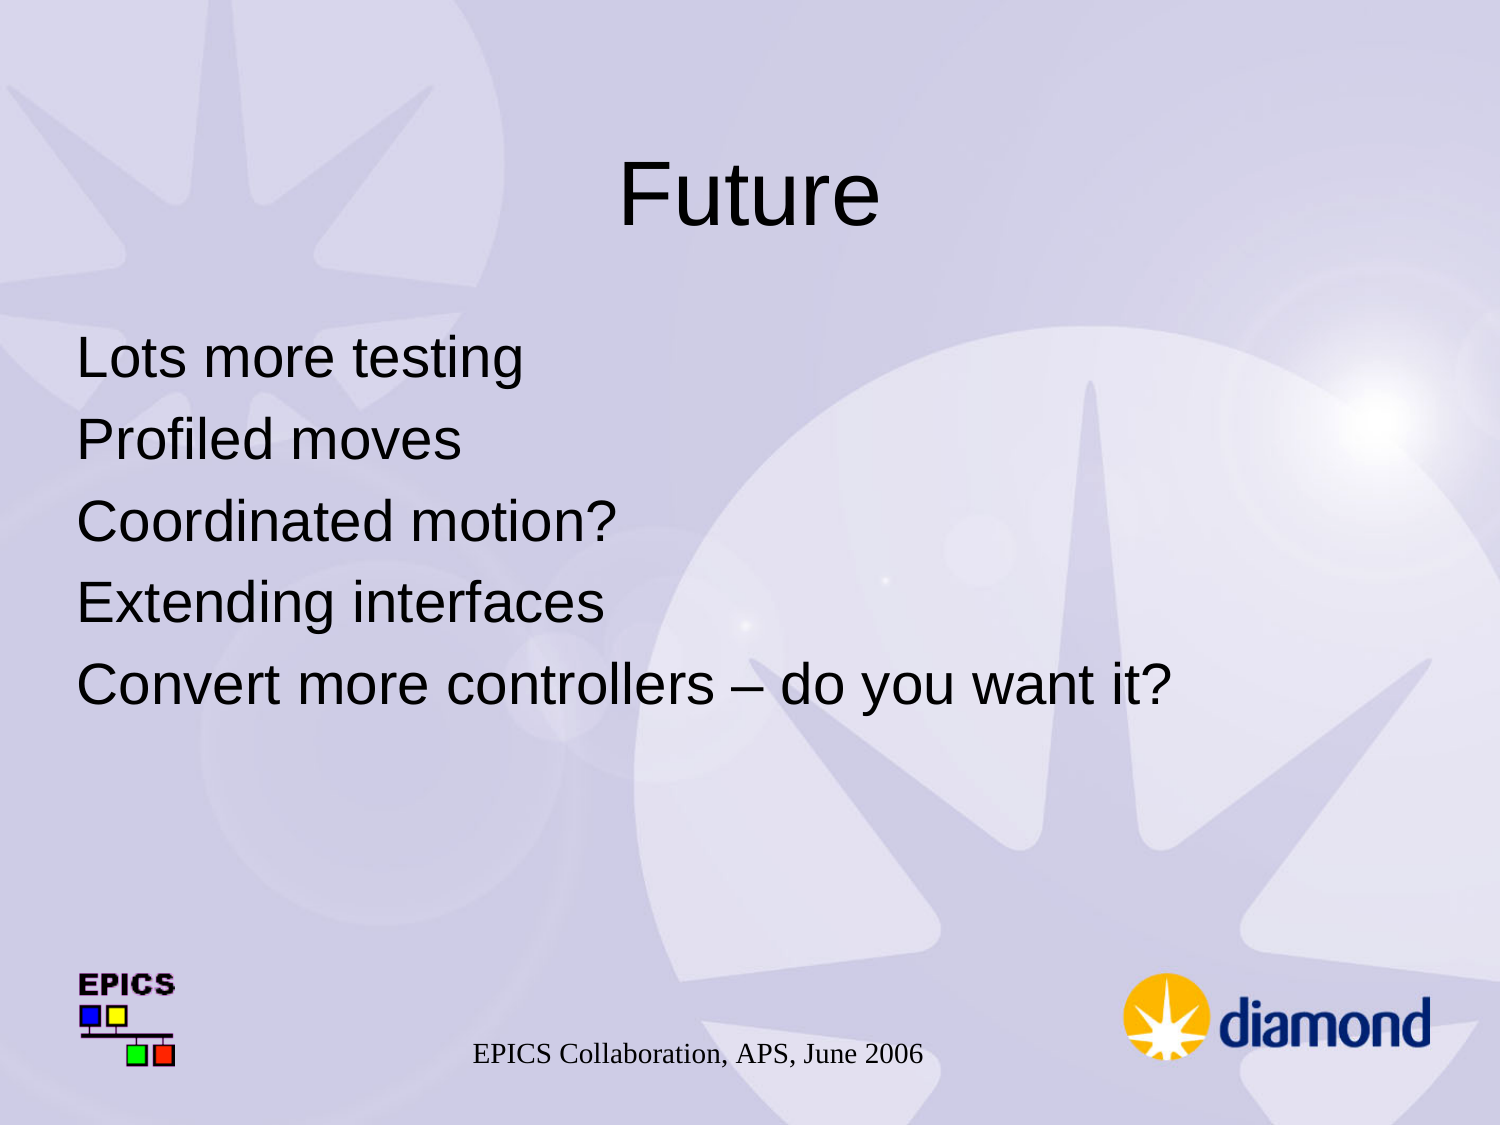

# Future
Lots more testing
Profiled moves
Coordinated motion?
Extending interfaces
Convert more controllers – do you want it?